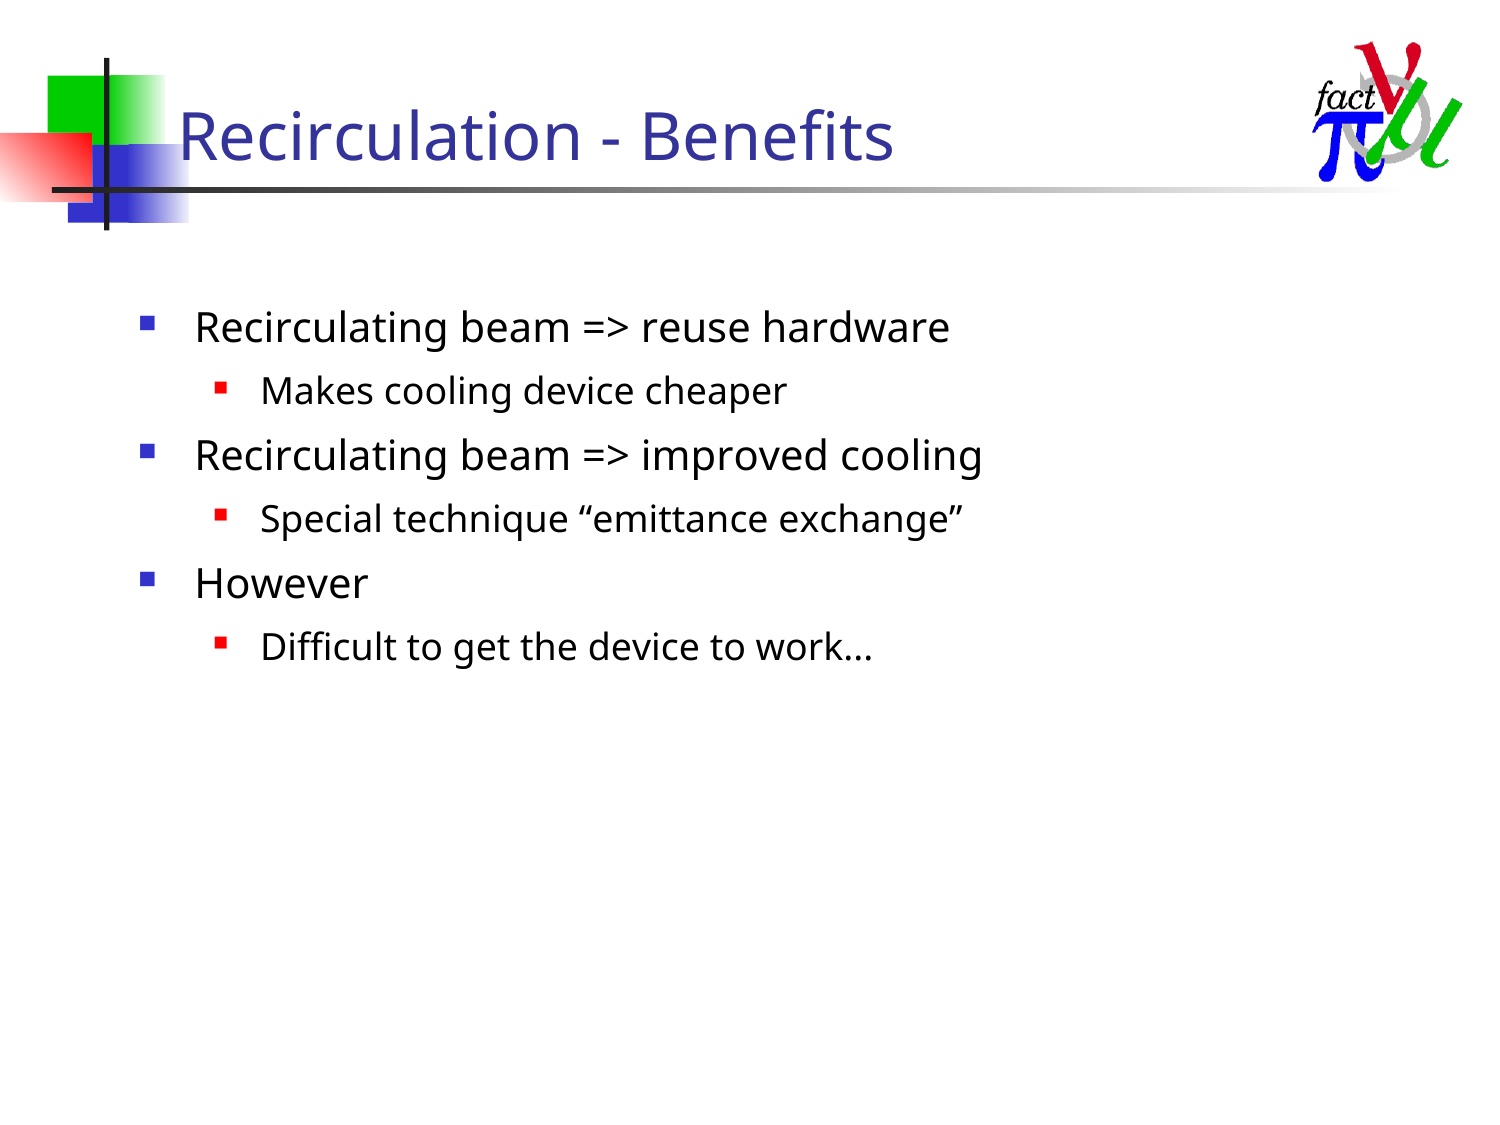

# Recirculation - Benefits
Recirculating beam => reuse hardware
Makes cooling device cheaper
Recirculating beam => improved cooling
Special technique “emittance exchange”
However
Difficult to get the device to work...